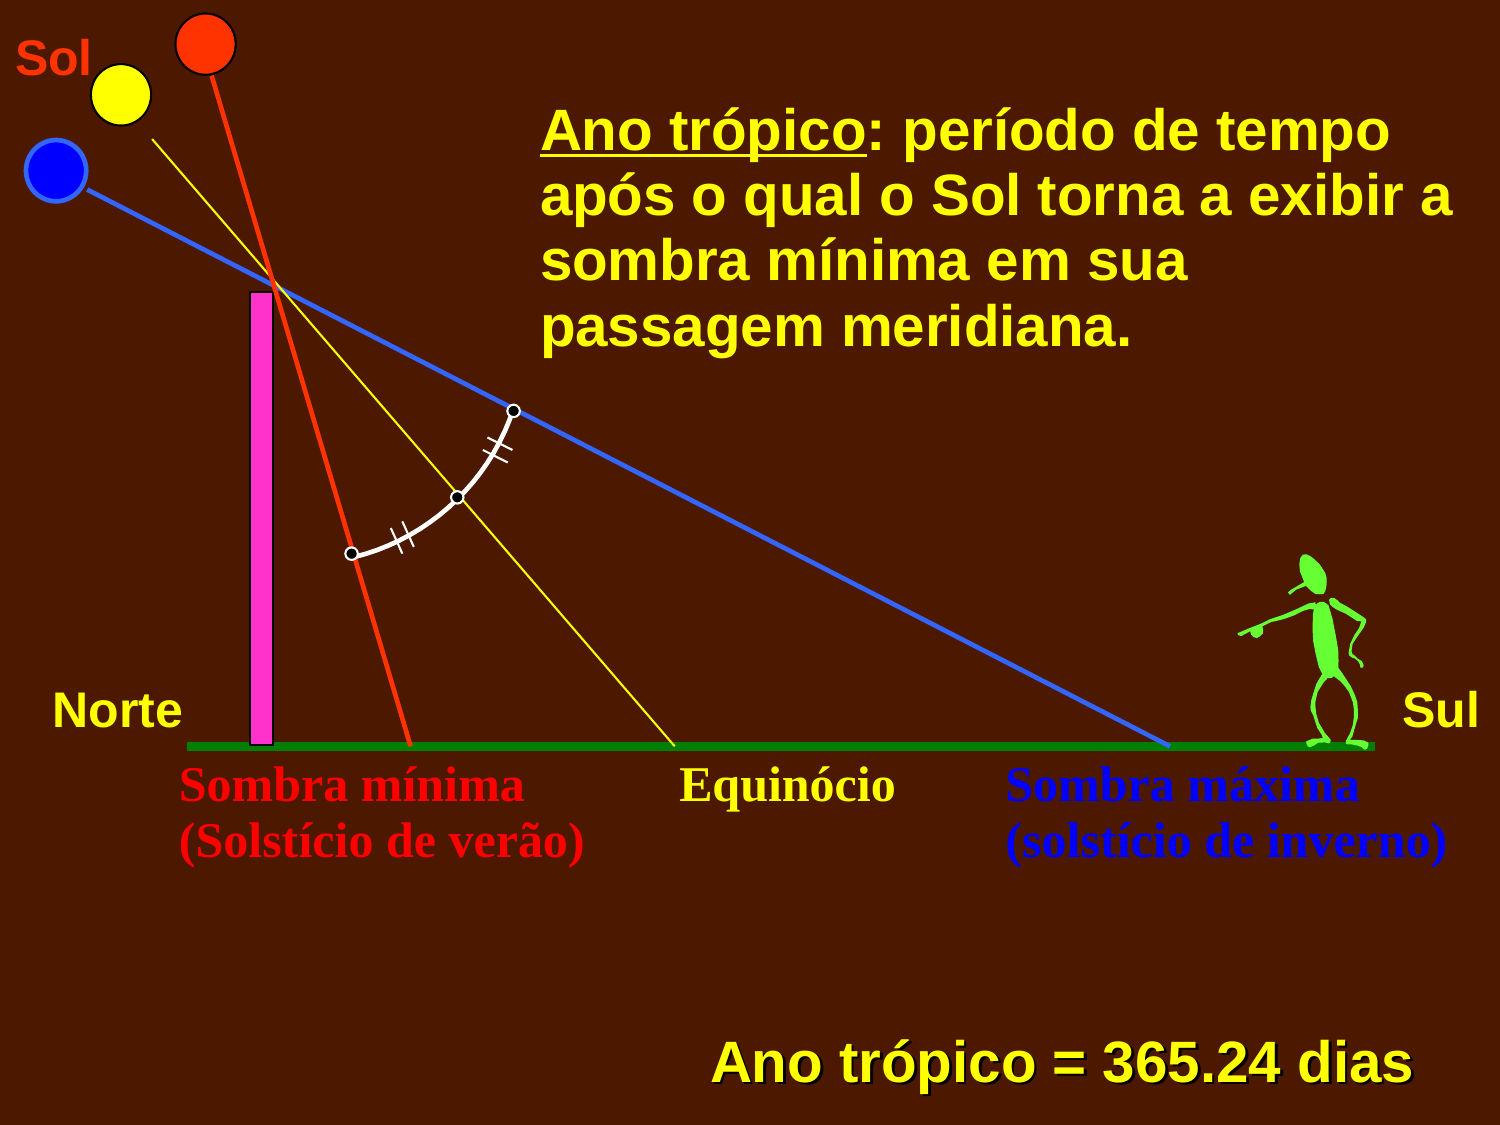

Sol
# Ano trópico: período de tempo após o qual o Sol torna a exibir a sombra mínima em sua passagem meridiana.
Norte
Sul
Sombra mínima
(Solstício de verão)
Equinócio
Sombra máxima
(solstício de inverno)
Ano trópico = 365.24 dias